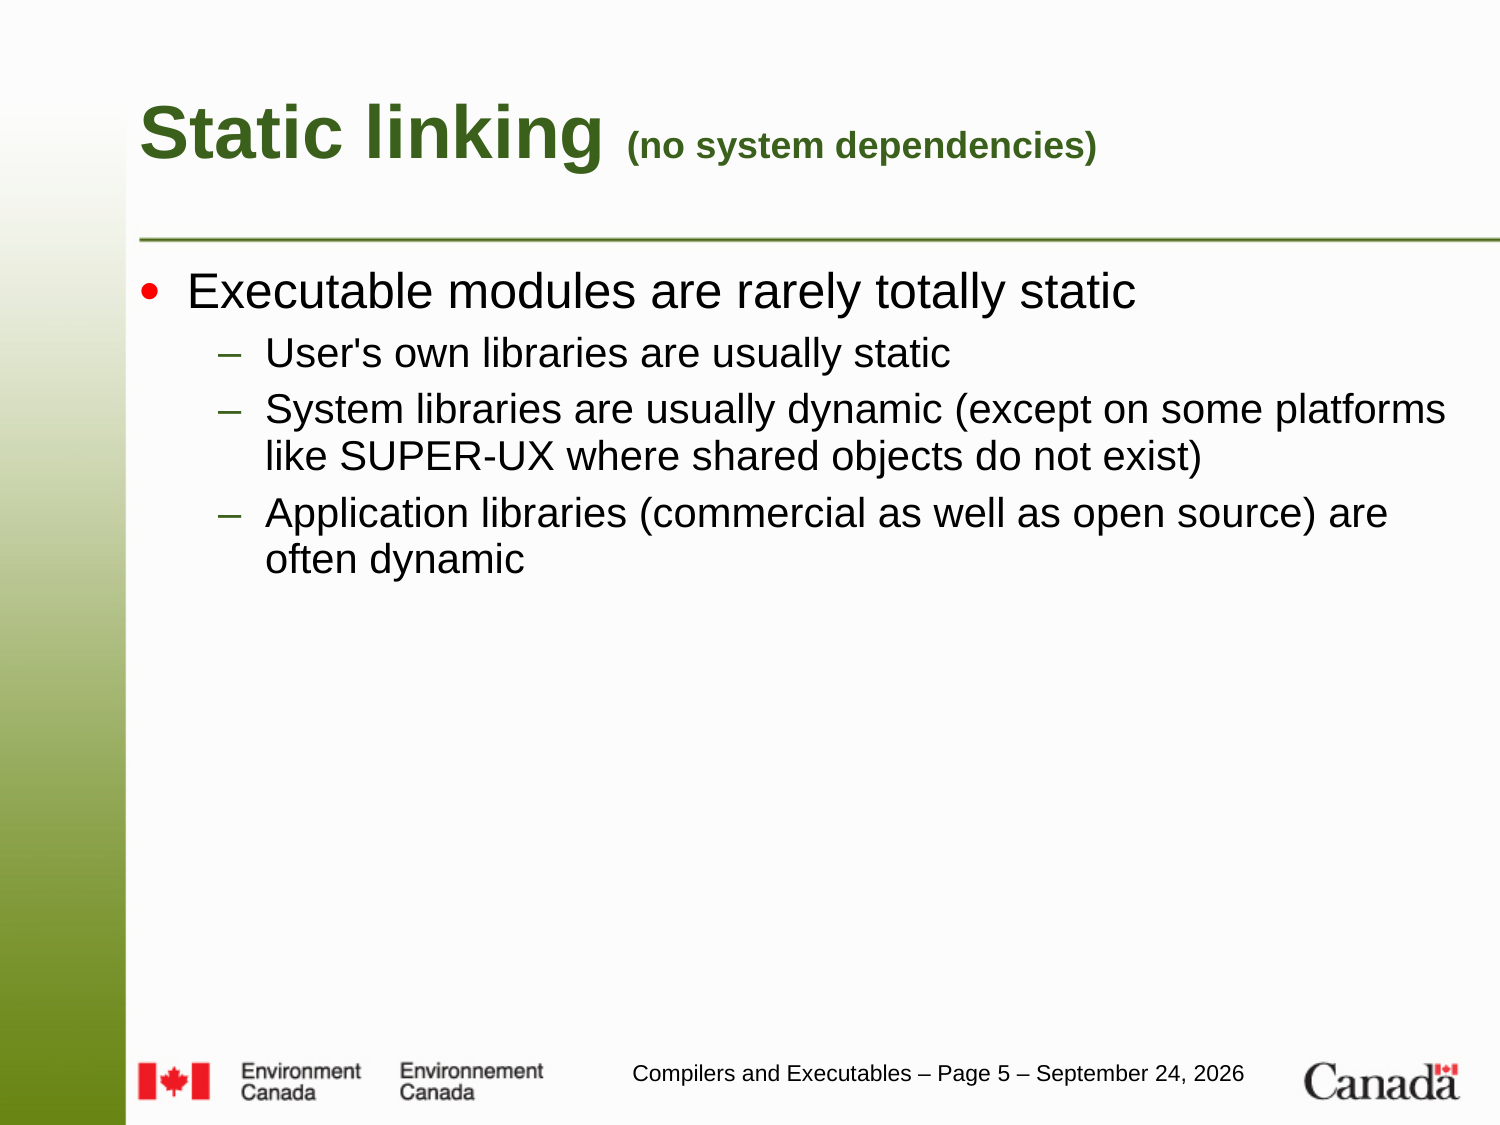

# Static linking (no system dependencies)
Executable modules are rarely totally static
User's own libraries are usually static
System libraries are usually dynamic (except on some platforms like SUPER-UX where shared objects do not exist)
Application libraries (commercial as well as open source) are often dynamic